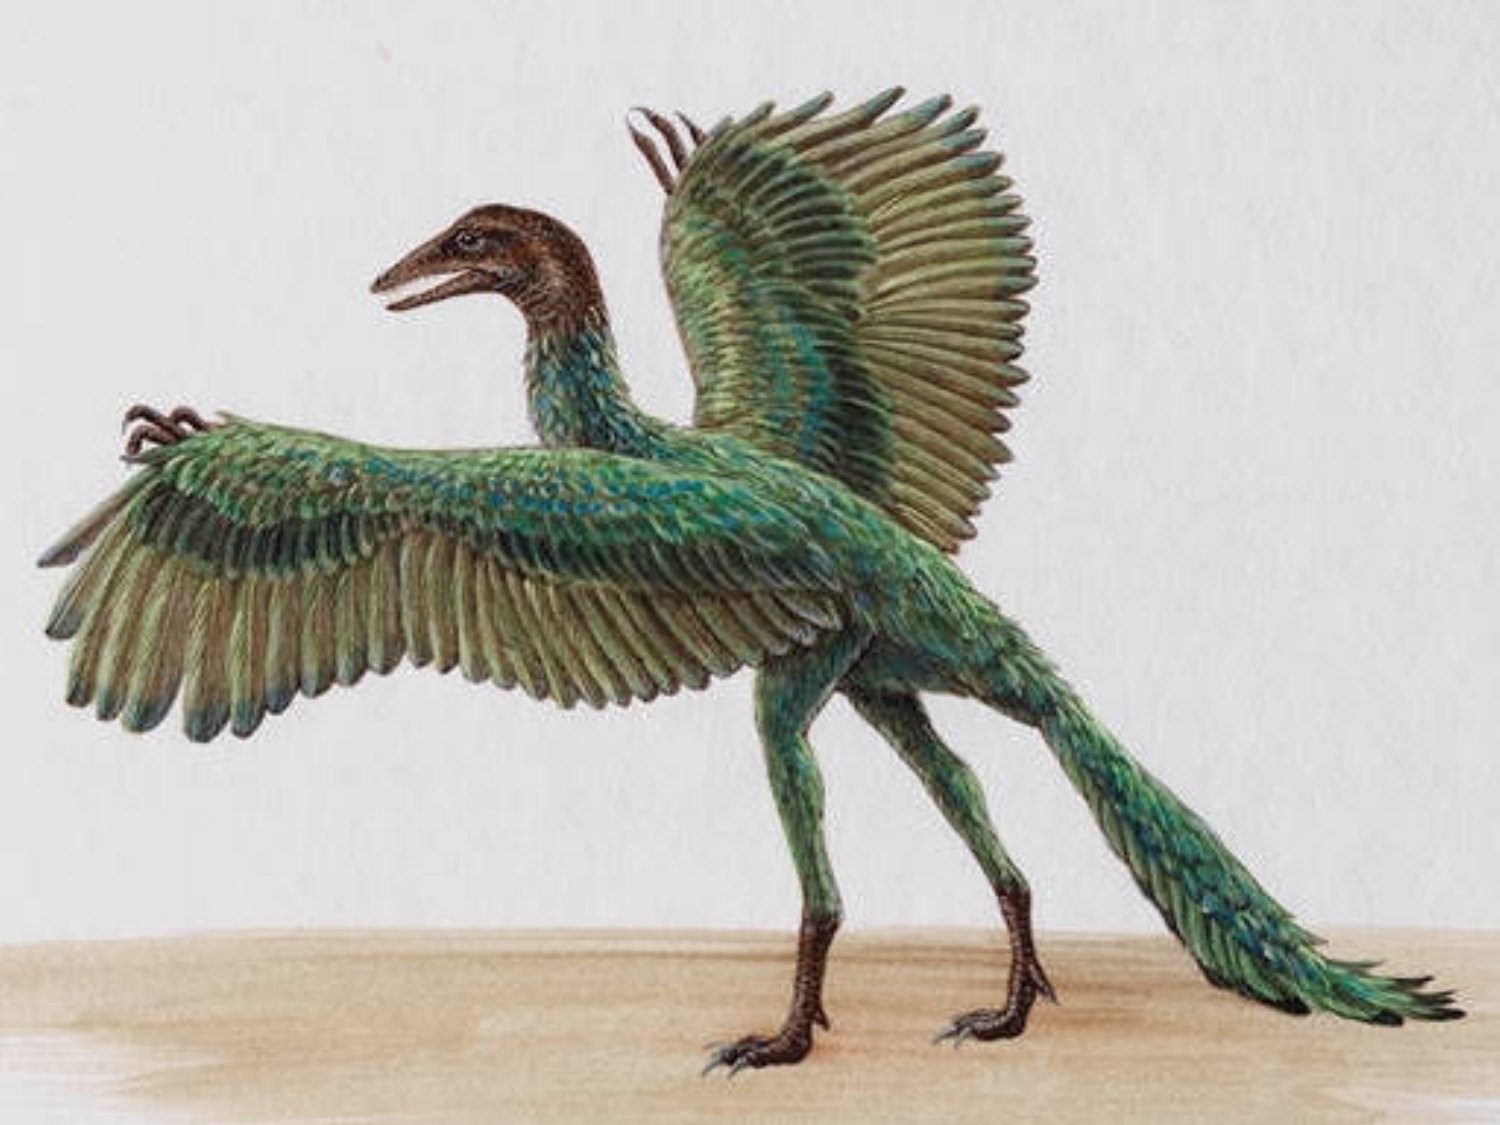

Zgodovina ptic
 Razvili so se iz dinozavrov v zgodnji juri pred približno 180 milijoni let, ko se je pojavilo prvo ptiču podobno bitje - praptič Archaeopteryx.